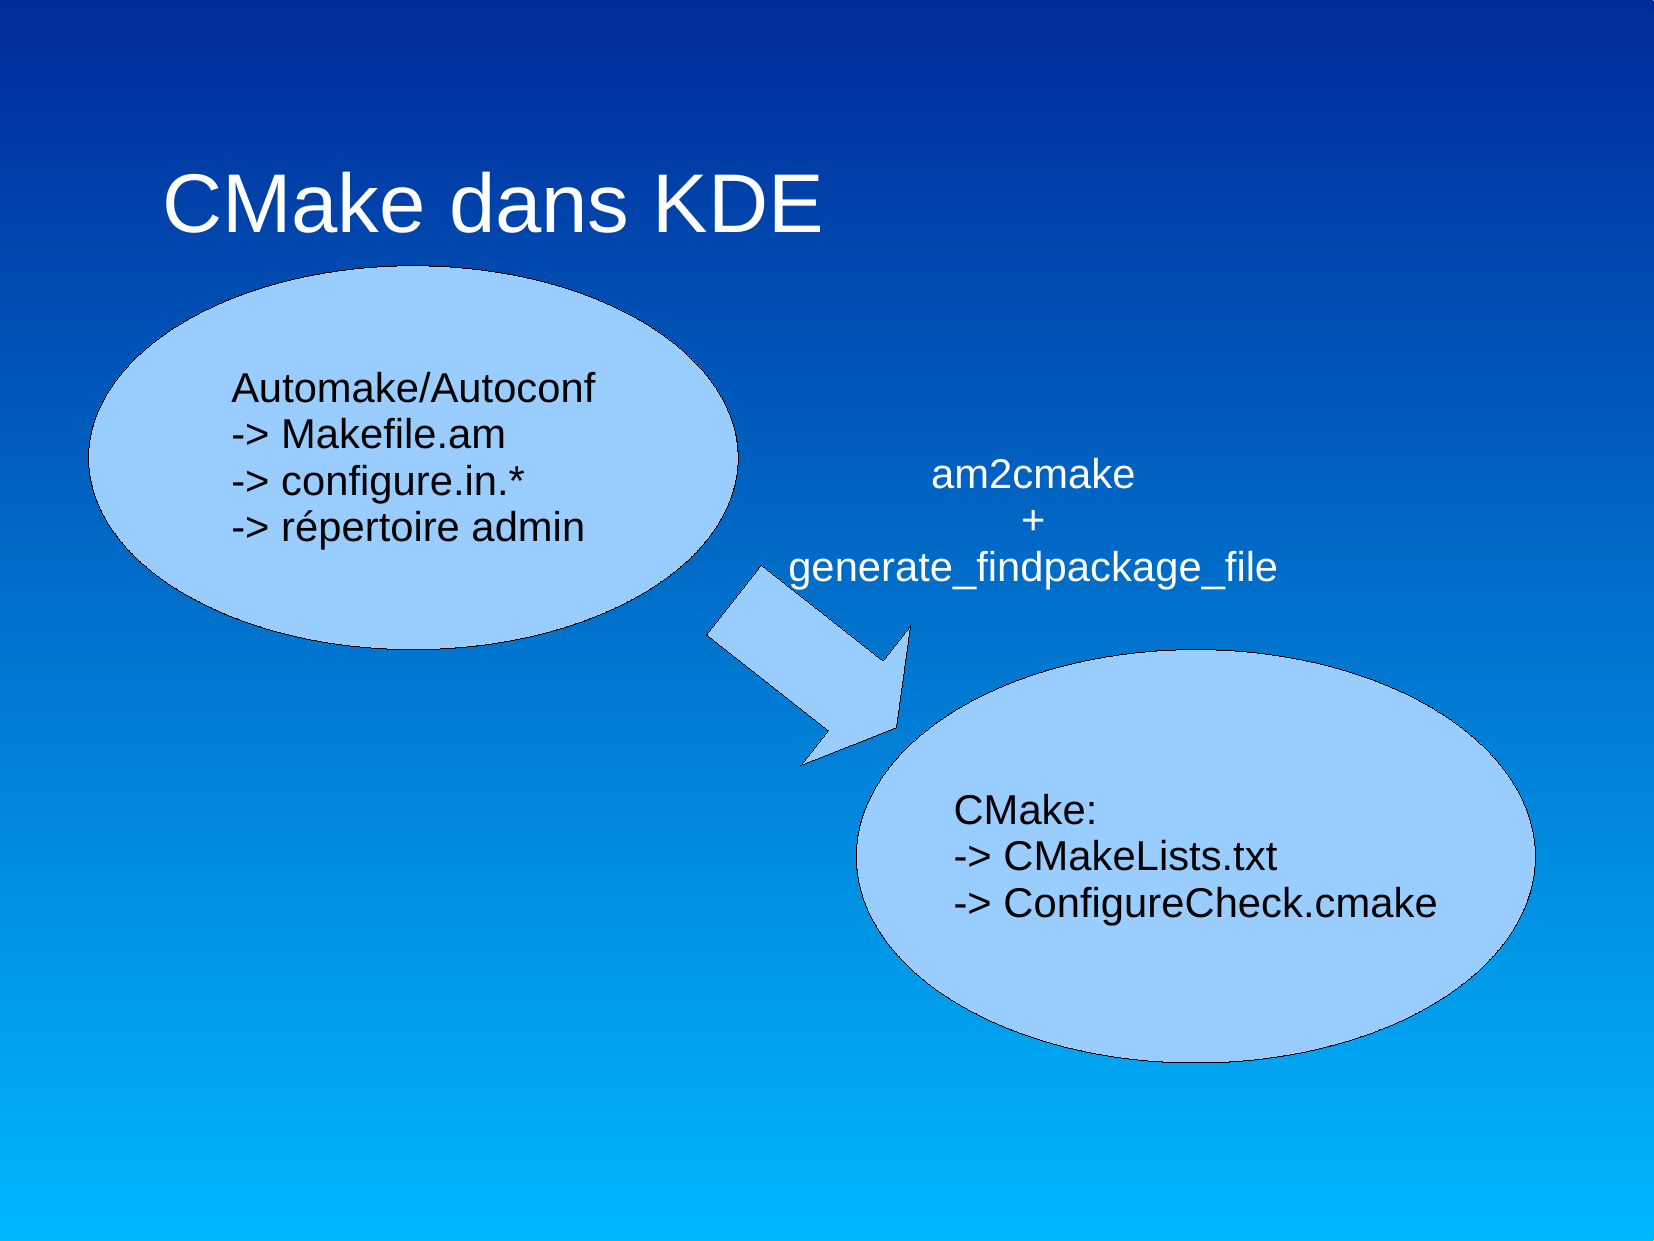

CMake dans KDE
Automake/Autoconf
-> Makefile.am
-> configure.in.*
-> répertoire admin
am2cmake
+
generate_findpackage_file
CMake:
-> CMakeLists.txt
-> ConfigureCheck.cmake